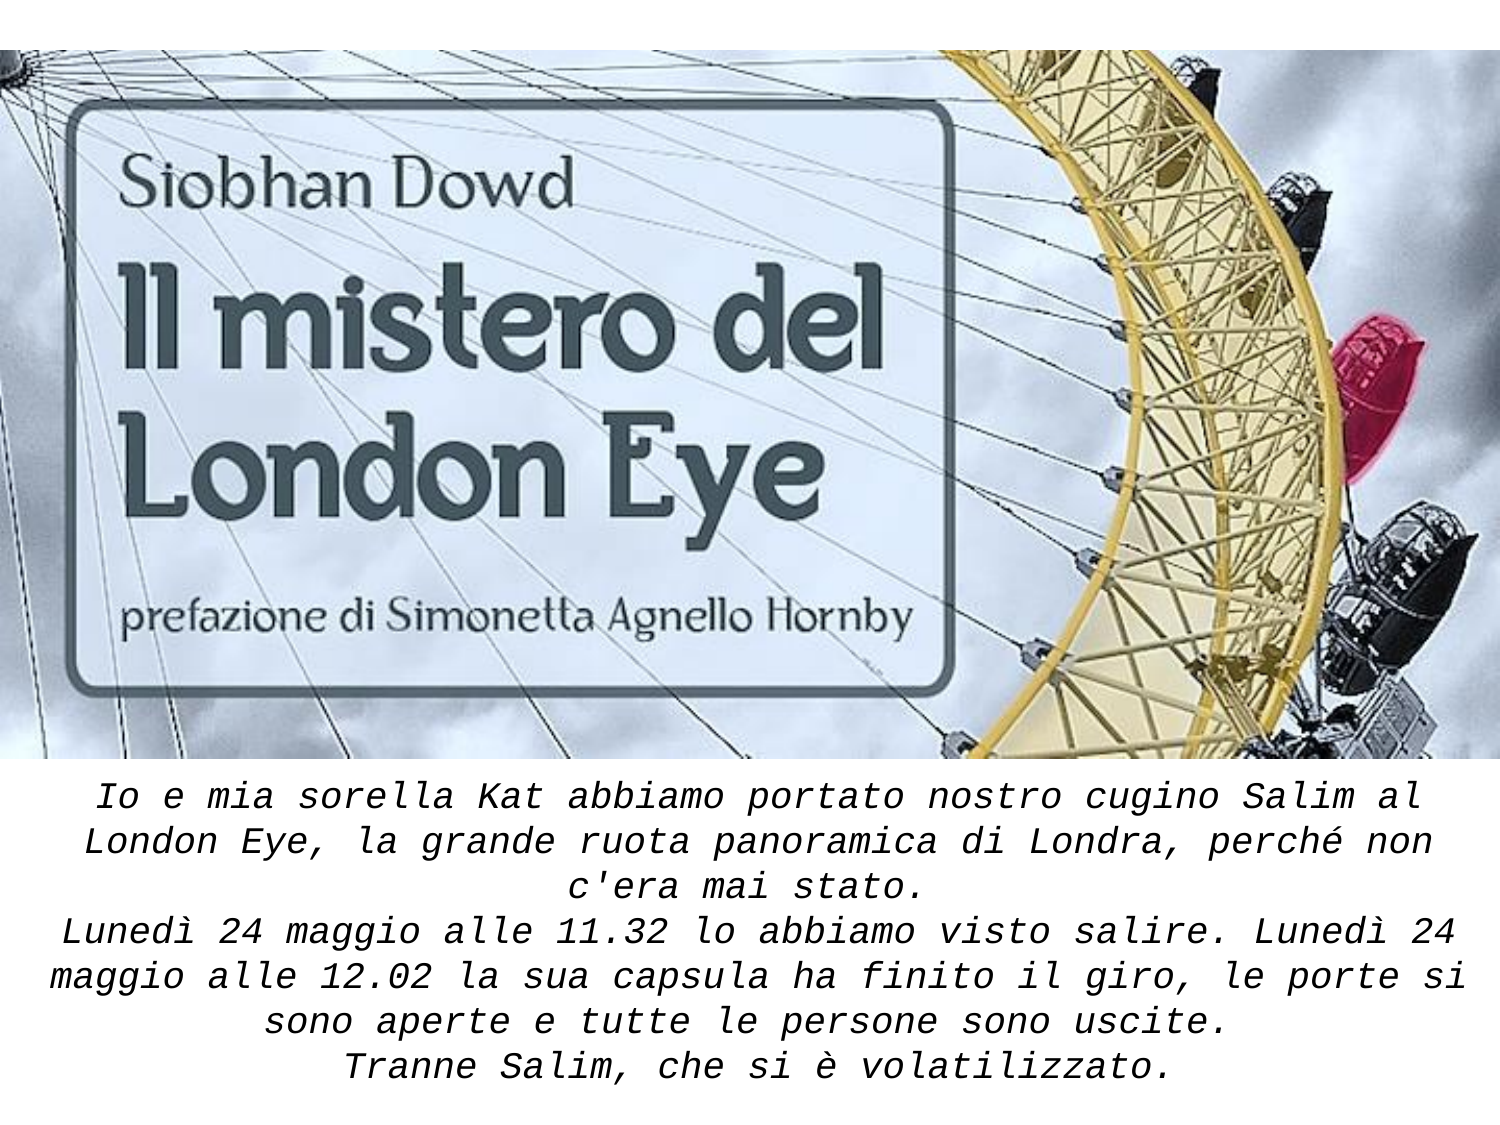

Io e mia sorella Kat abbiamo portato nostro cugino Salim al London Eye, la grande ruota panoramica di Londra, perché non c'era mai stato.
Lunedì 24 maggio alle 11.32 lo abbiamo visto salire. Lunedì 24 maggio alle 12.02 la sua capsula ha finito il giro, le porte si sono aperte e tutte le persone sono uscite.
Tranne Salim, che si è volatilizzato.